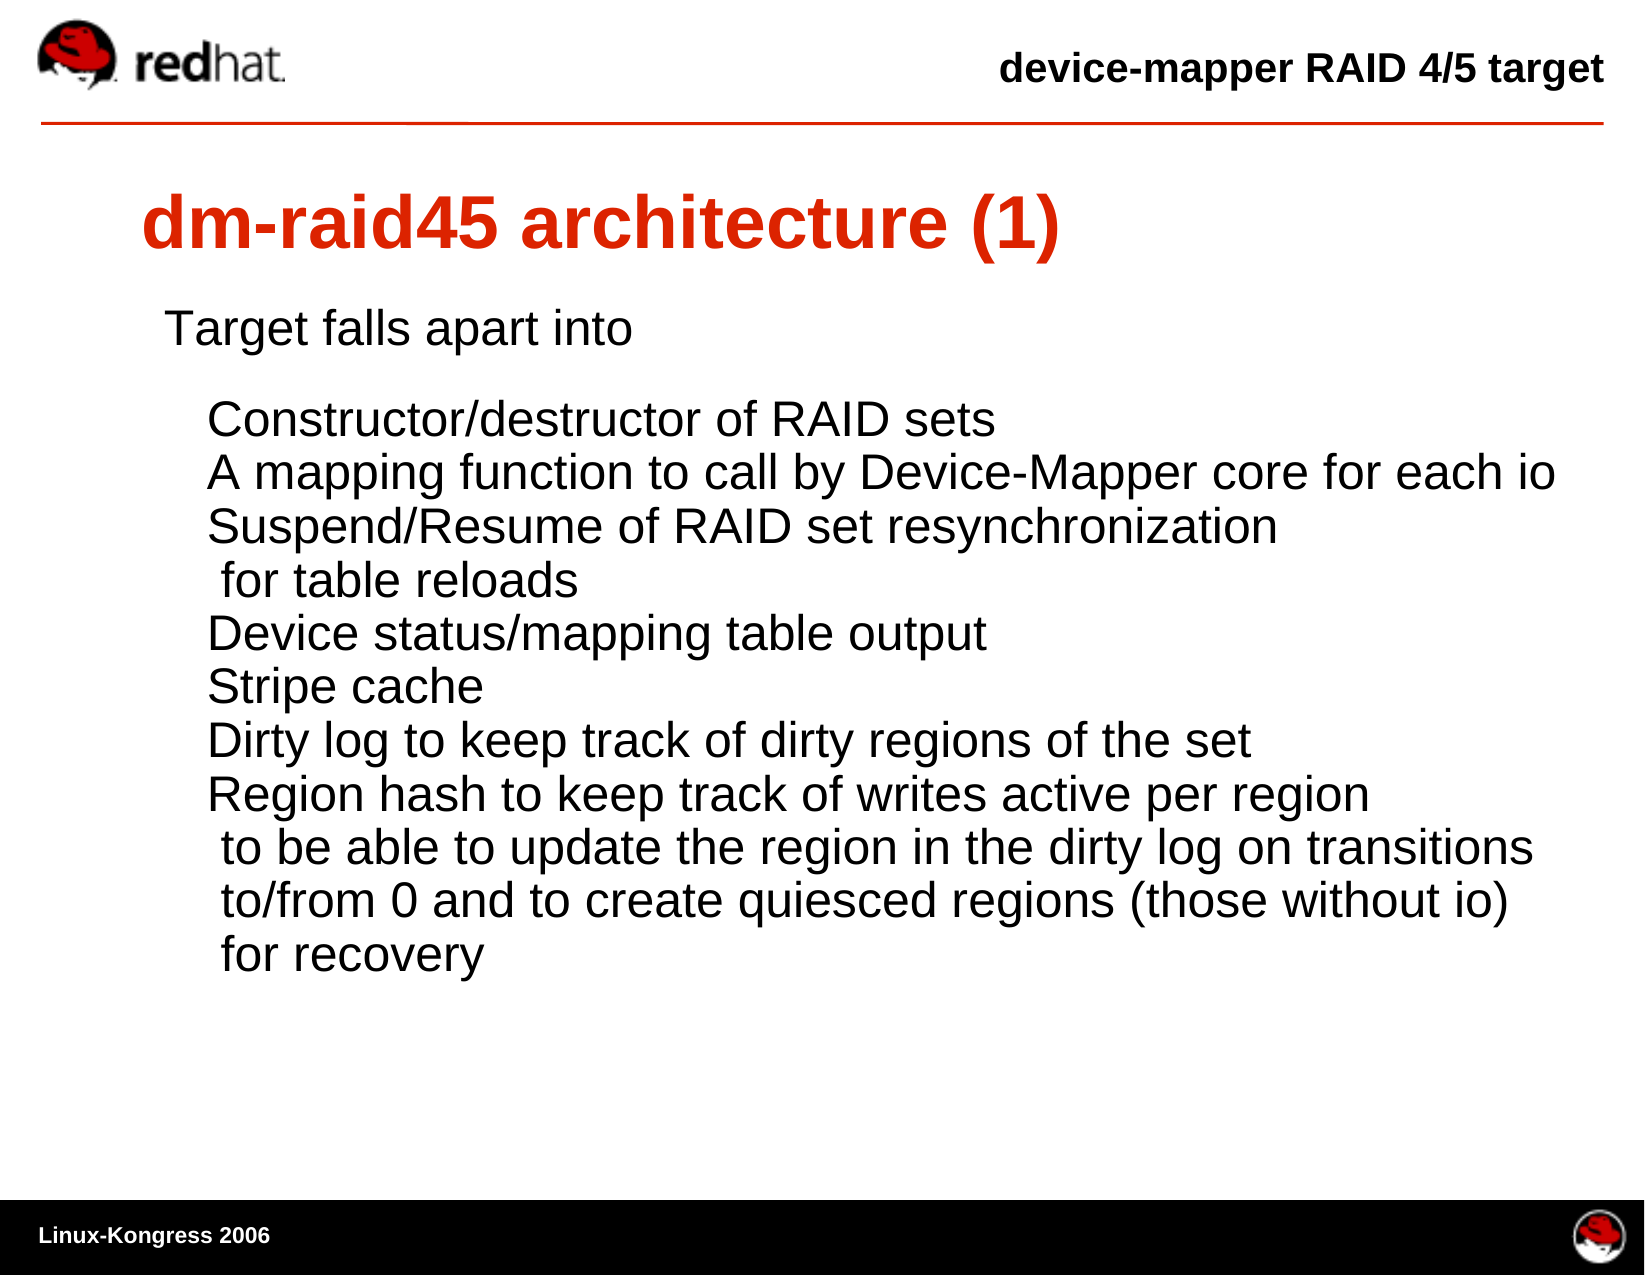

device-mapper RAID 4/5 target
dm-raid45 architecture (1)
 Target falls apart into
 Constructor/destructor of RAID sets
 A mapping function to call by Device-Mapper core for each io
 Suspend/Resume of RAID set resynchronization
 for table reloads
 Device status/mapping table output
 Stripe cache
 Dirty log to keep track of dirty regions of the set
 Region hash to keep track of writes active per region
 to be able to update the region in the dirty log on transitions
 to/from 0 and to create quiesced regions (those without io)
 for recovery
Linux-Kongress 2006